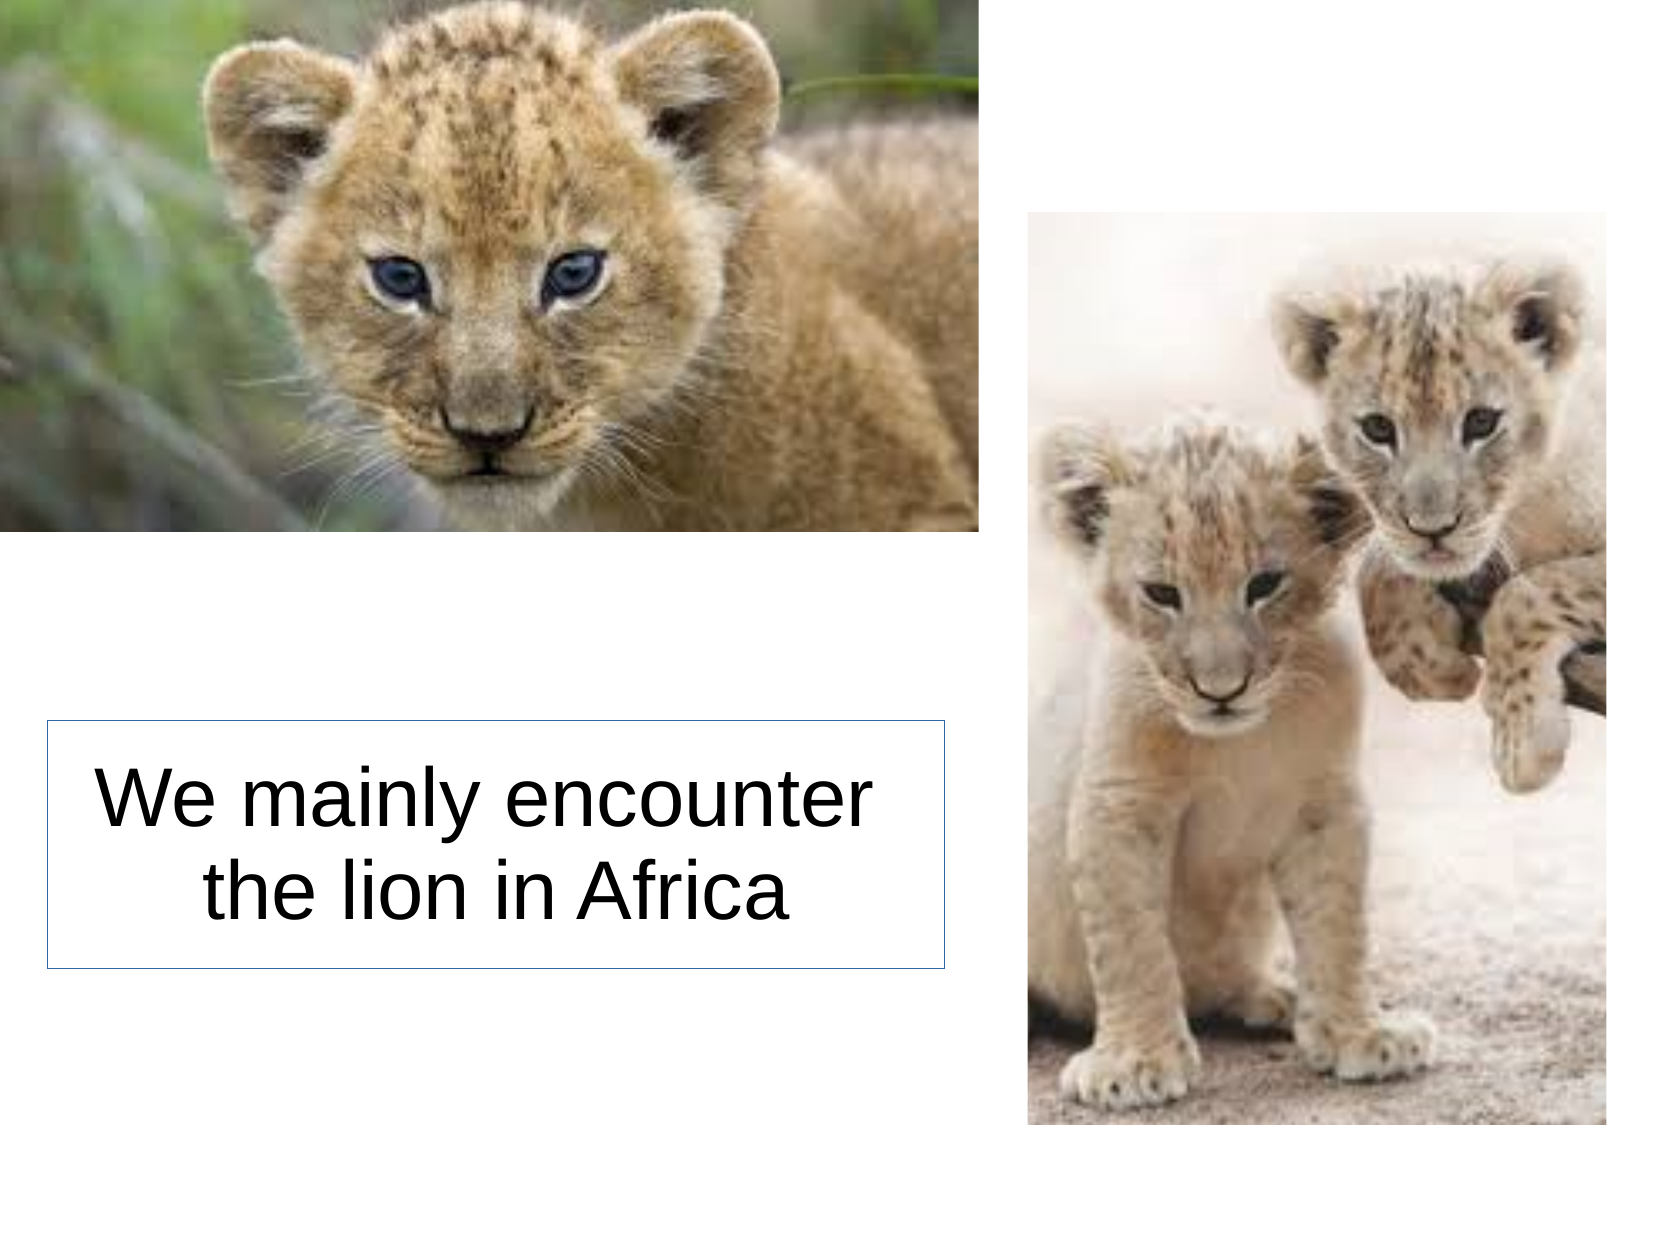

We mainly encounter
the lion in Africa